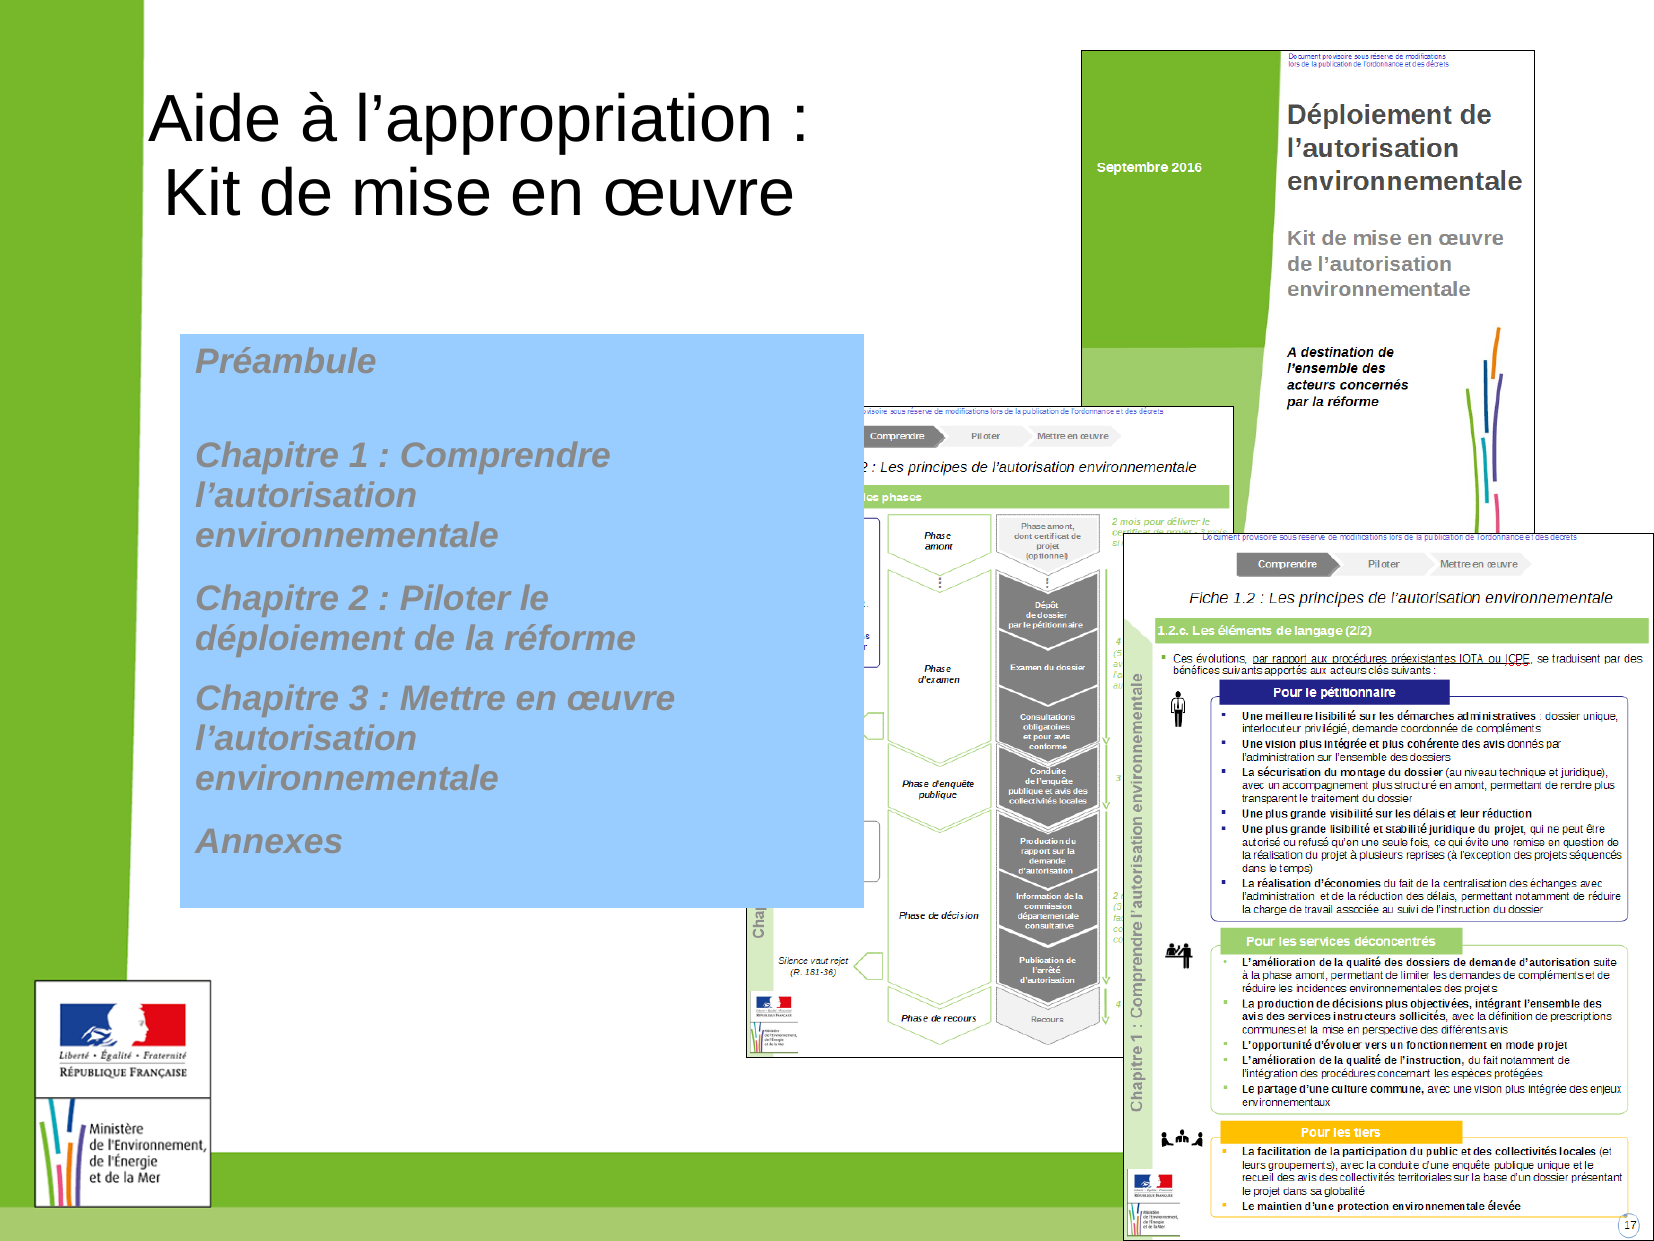

# Aide à l’appropriation : Kit de mise en œuvre
| Préambule | |
| --- | --- |
| Chapitre 1 : Comprendre l’autorisation environnementale | |
| Chapitre 2 : Piloter le déploiement de la réforme | |
| Chapitre 3 : Mettre en œuvre l’autorisation environnementale | |
| Annexes | |